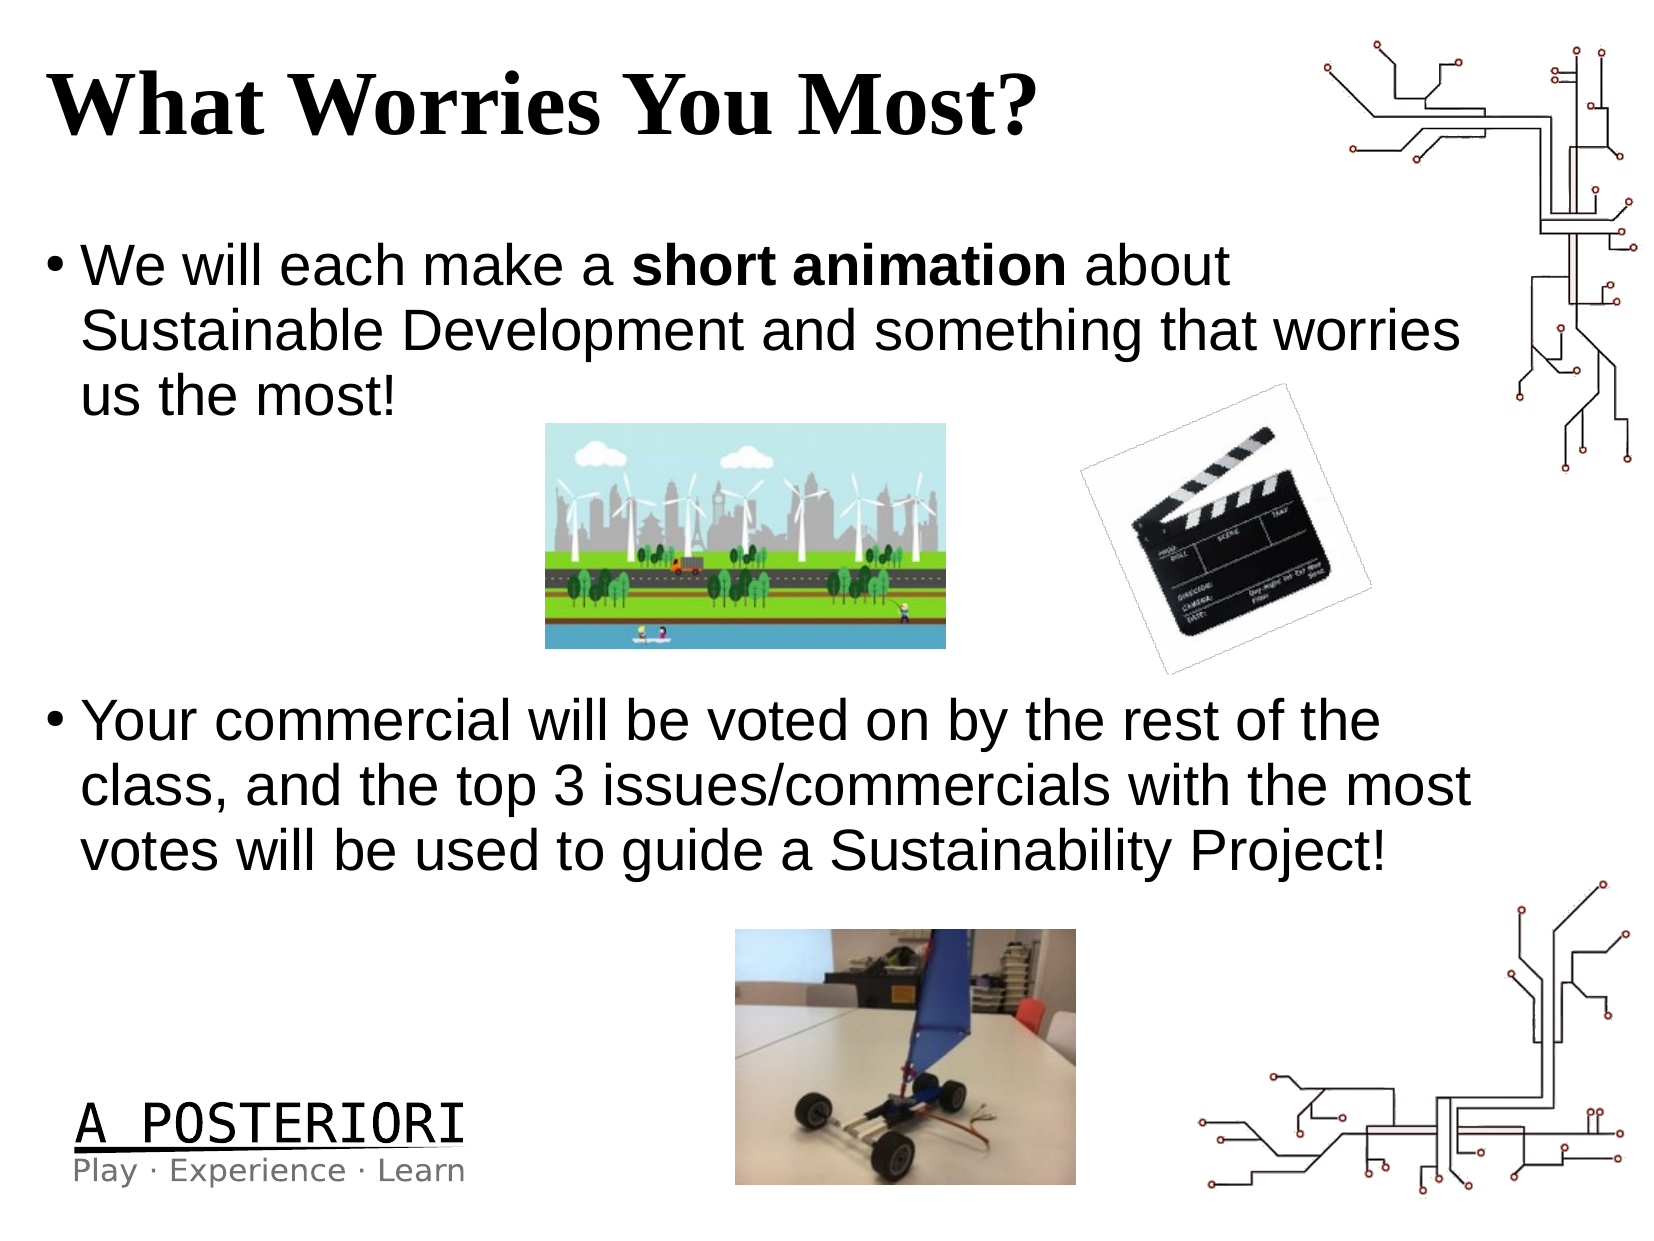

# What Worries You Most?
We will each make a short animation about Sustainable Development and something that worries us the most!
Your commercial will be voted on by the rest of the class, and the top 3 issues/commercials with the most votes will be used to guide a Sustainability Project!